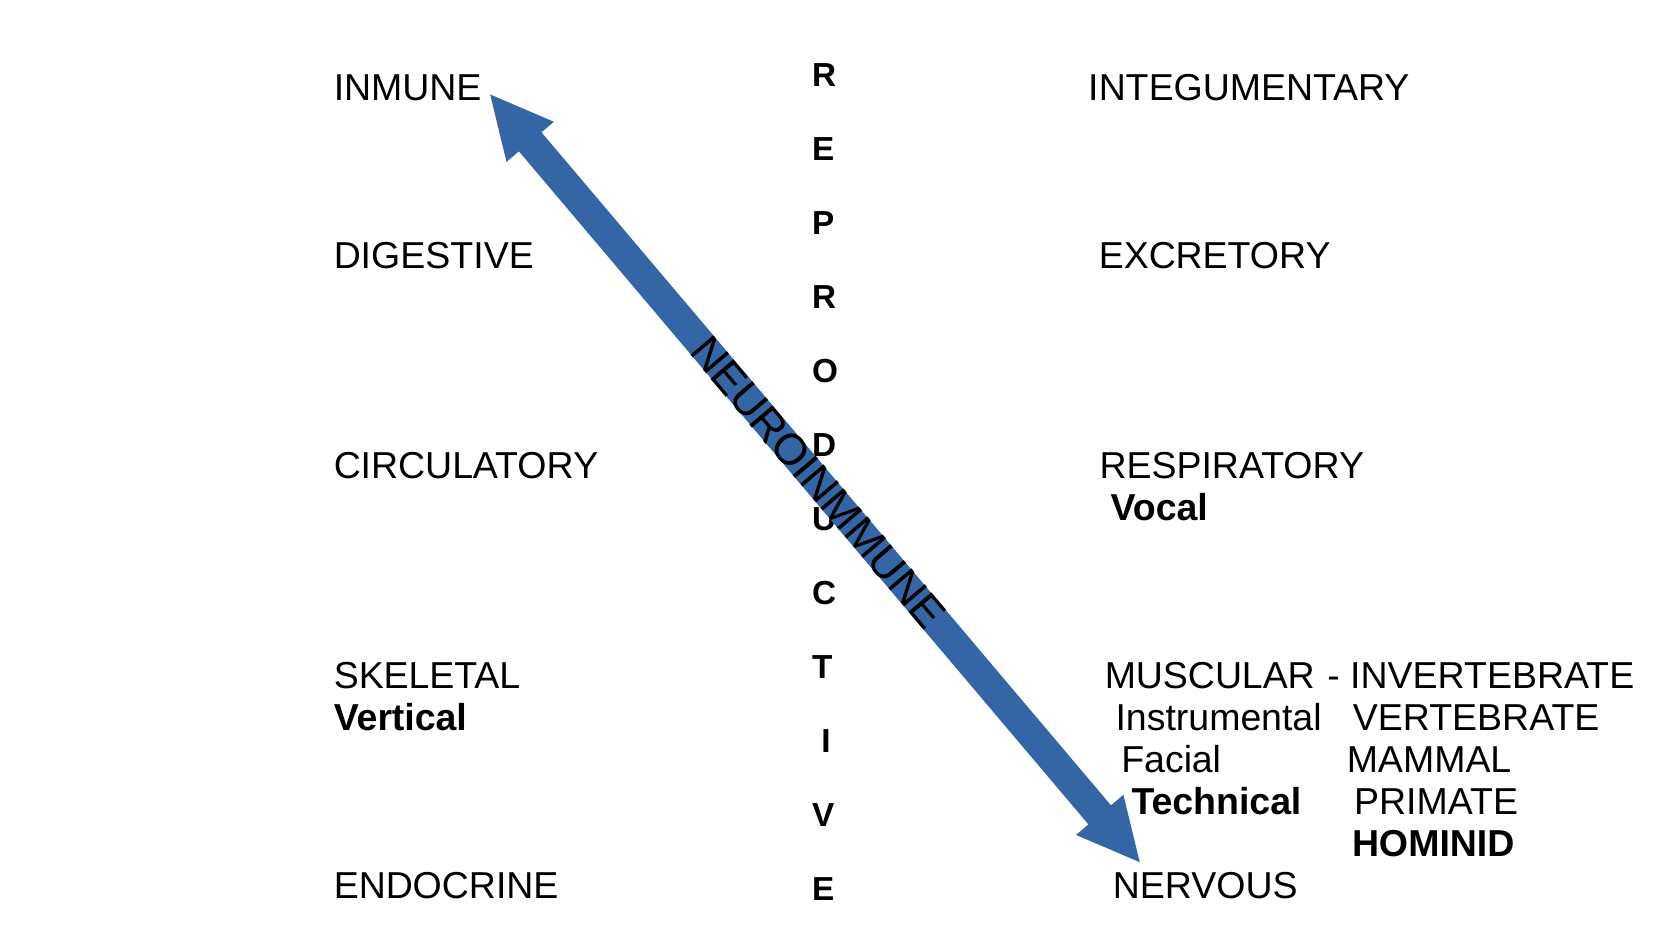

R E P R O D U C T
 I V E
INMUNE INTEGUMENTARY
DIGESTIVE EXCRETORY
CIRCULATORY RESPIRATORY
 Vocal
SKELETAL MUSCULAR - INVERTEBRATE
Vertical Instrumental VERTEBRATE
 Facial MAMMAL
 Technical PRIMATE
 HOMINID
ENDOCRINE NERVOUS
 NEUROINMMUNE